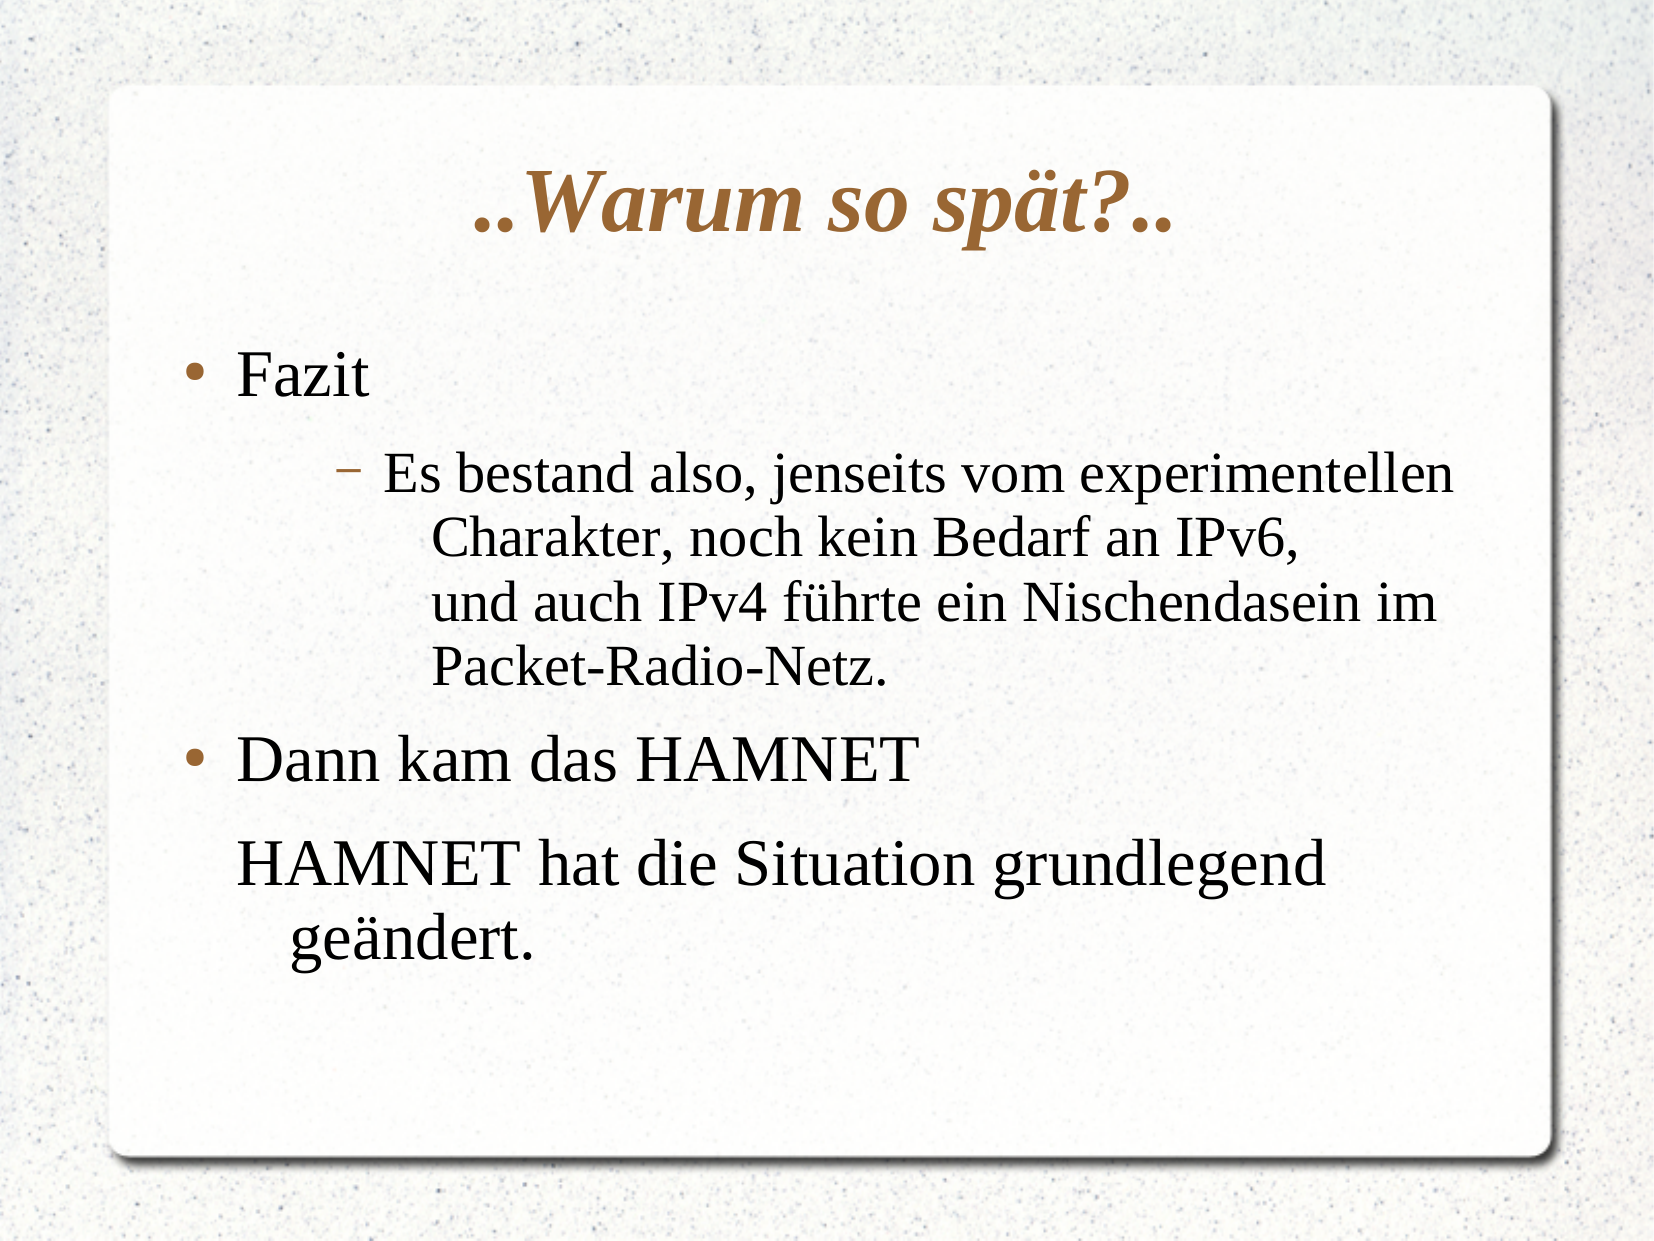

# ..Warum so spät?..
Fazit
Es bestand also, jenseits vom experimentellen Charakter, noch kein Bedarf an IPv6,
und auch IPv4 führte ein Nischendasein im Packet-Radio-Netz.
Dann kam das HAMNET
HAMNET hat die Situation grundlegend geändert.